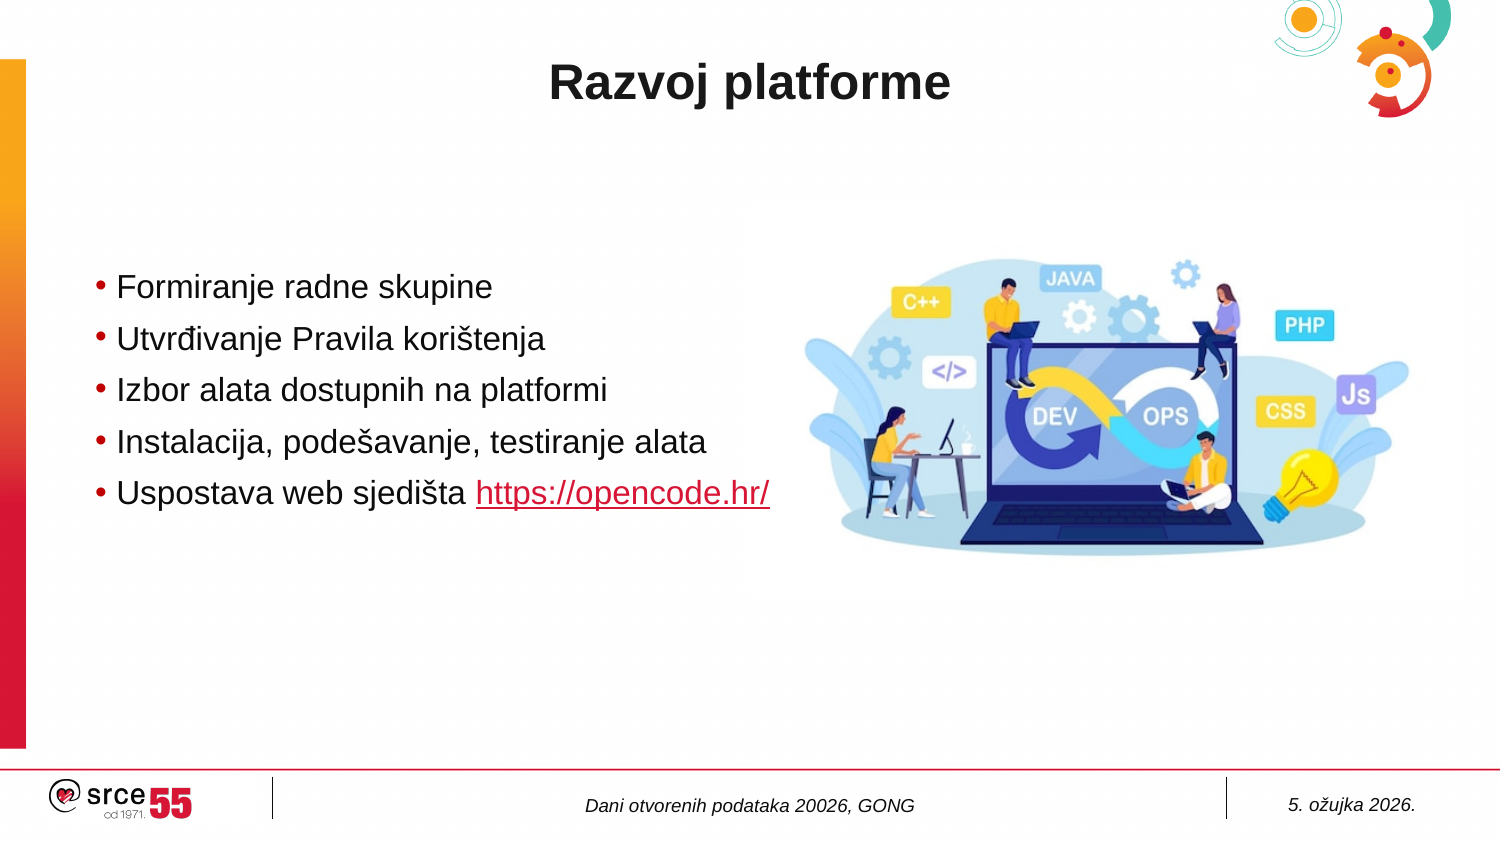

# Razvoj platforme
Formiranje radne skupine
Utvrđivanje Pravila korištenja
Izbor alata dostupnih na platformi
Instalacija, podešavanje, testiranje alata
Uspostava web sjedišta https://opencode.hr/
5. ožujka 2026.
Dani otvorenih podataka 20026, GONG